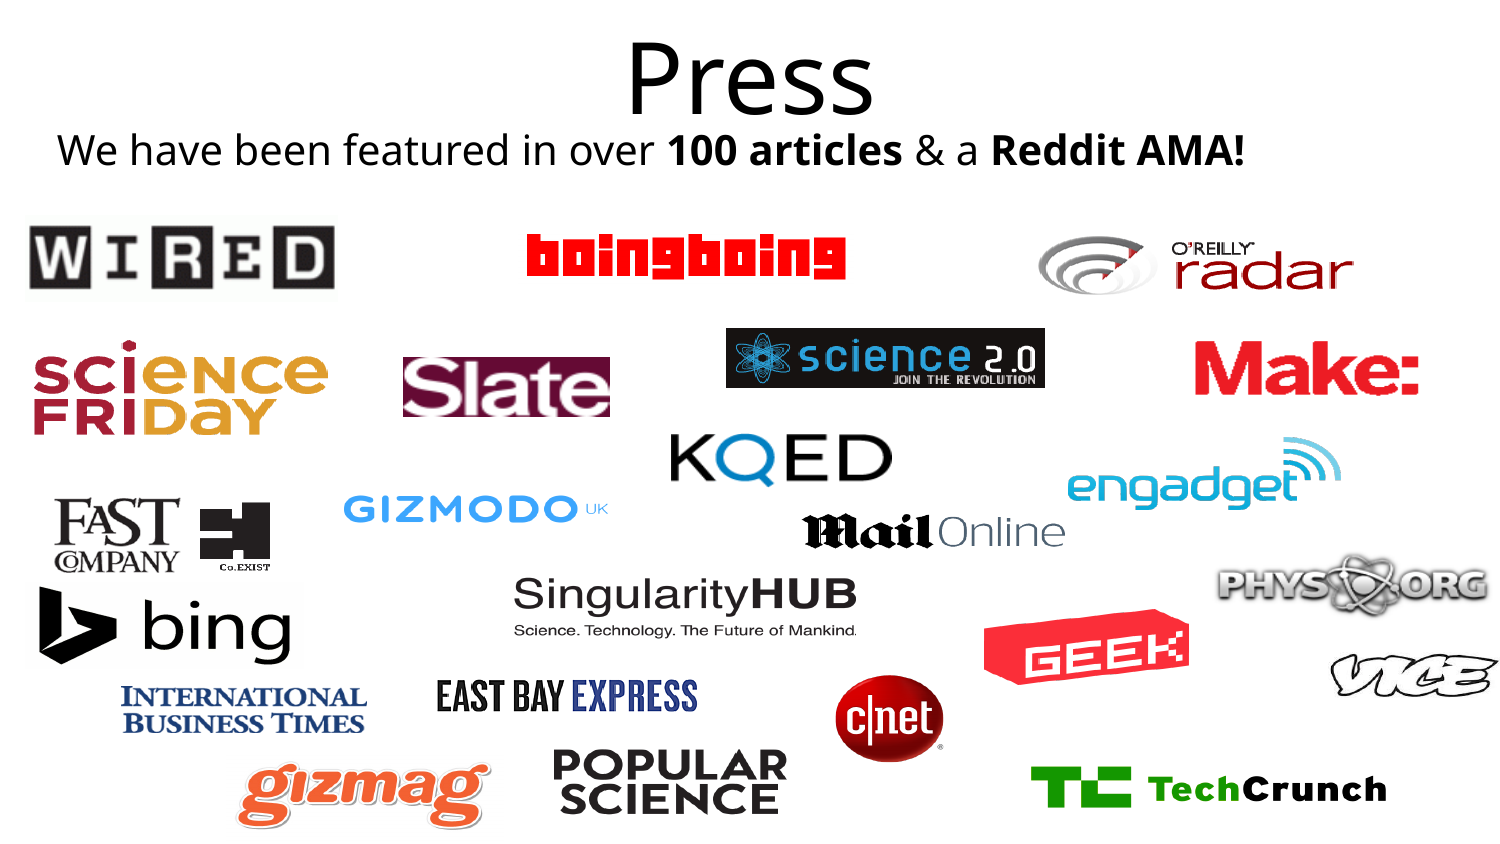

Press
We have been featured in over 100 articles & a Reddit AMA!